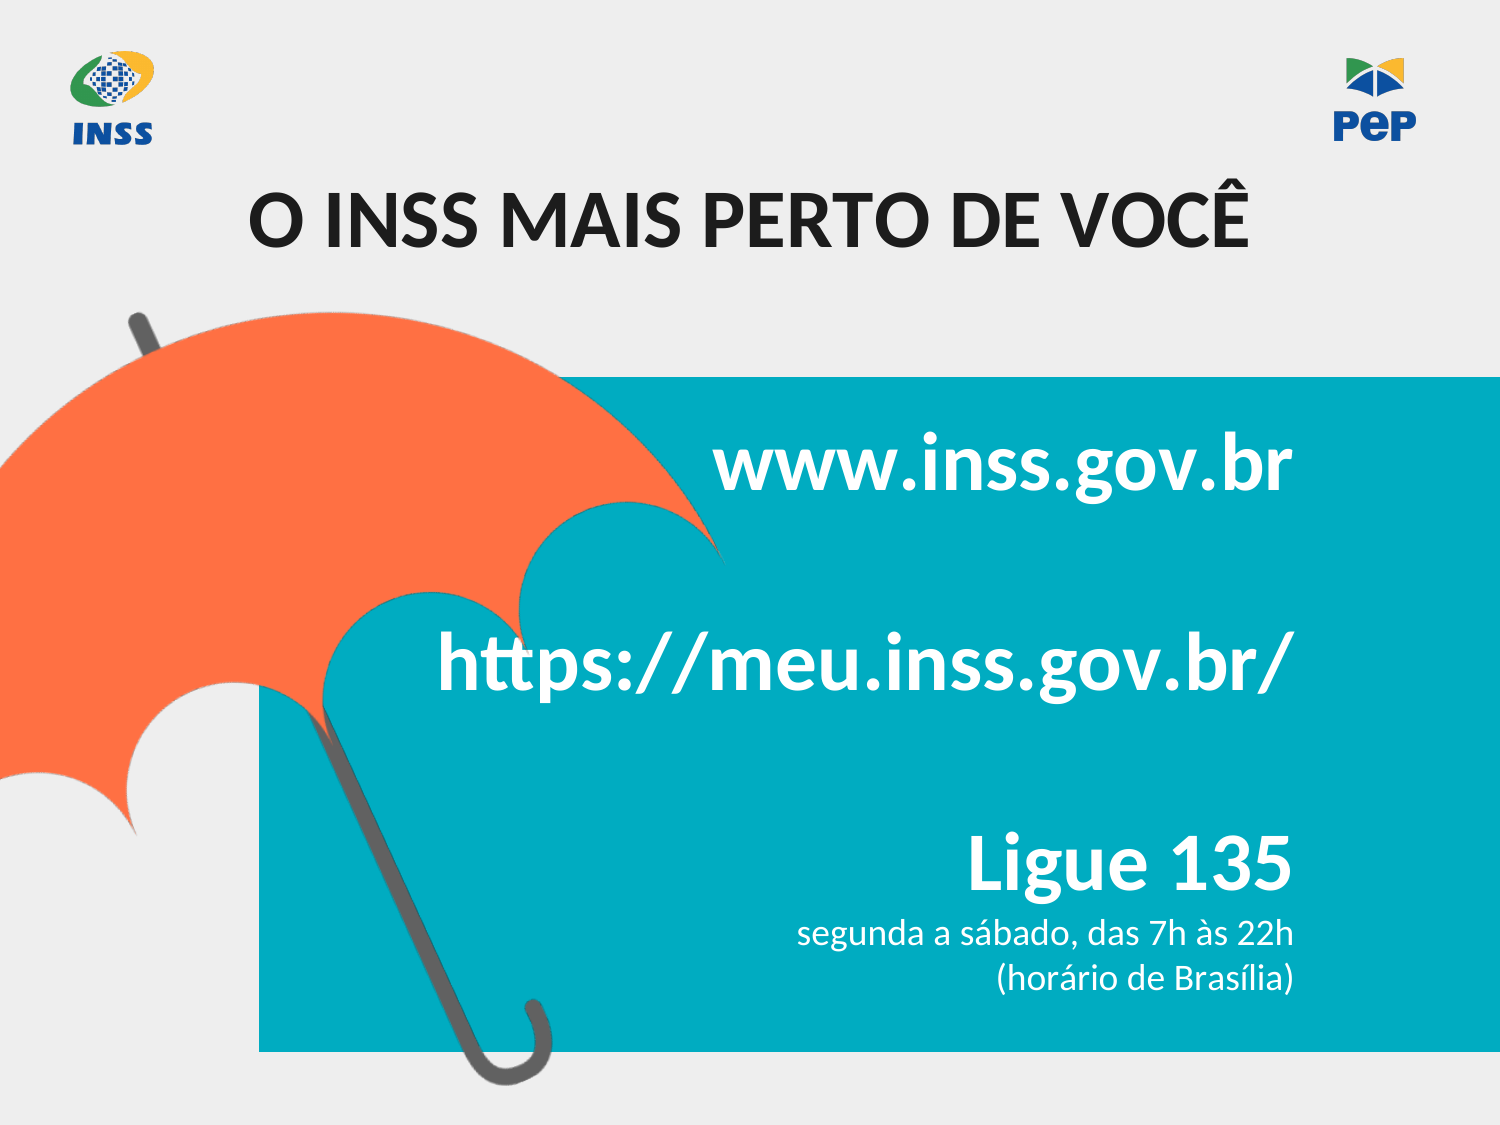

O INSS MAIS PERTO DE VOCÊ
#
www.inss.gov.br
https://meu.inss.gov.br/
Ligue 135
segunda a sábado, das 7h às 22h
(horário de Brasília)